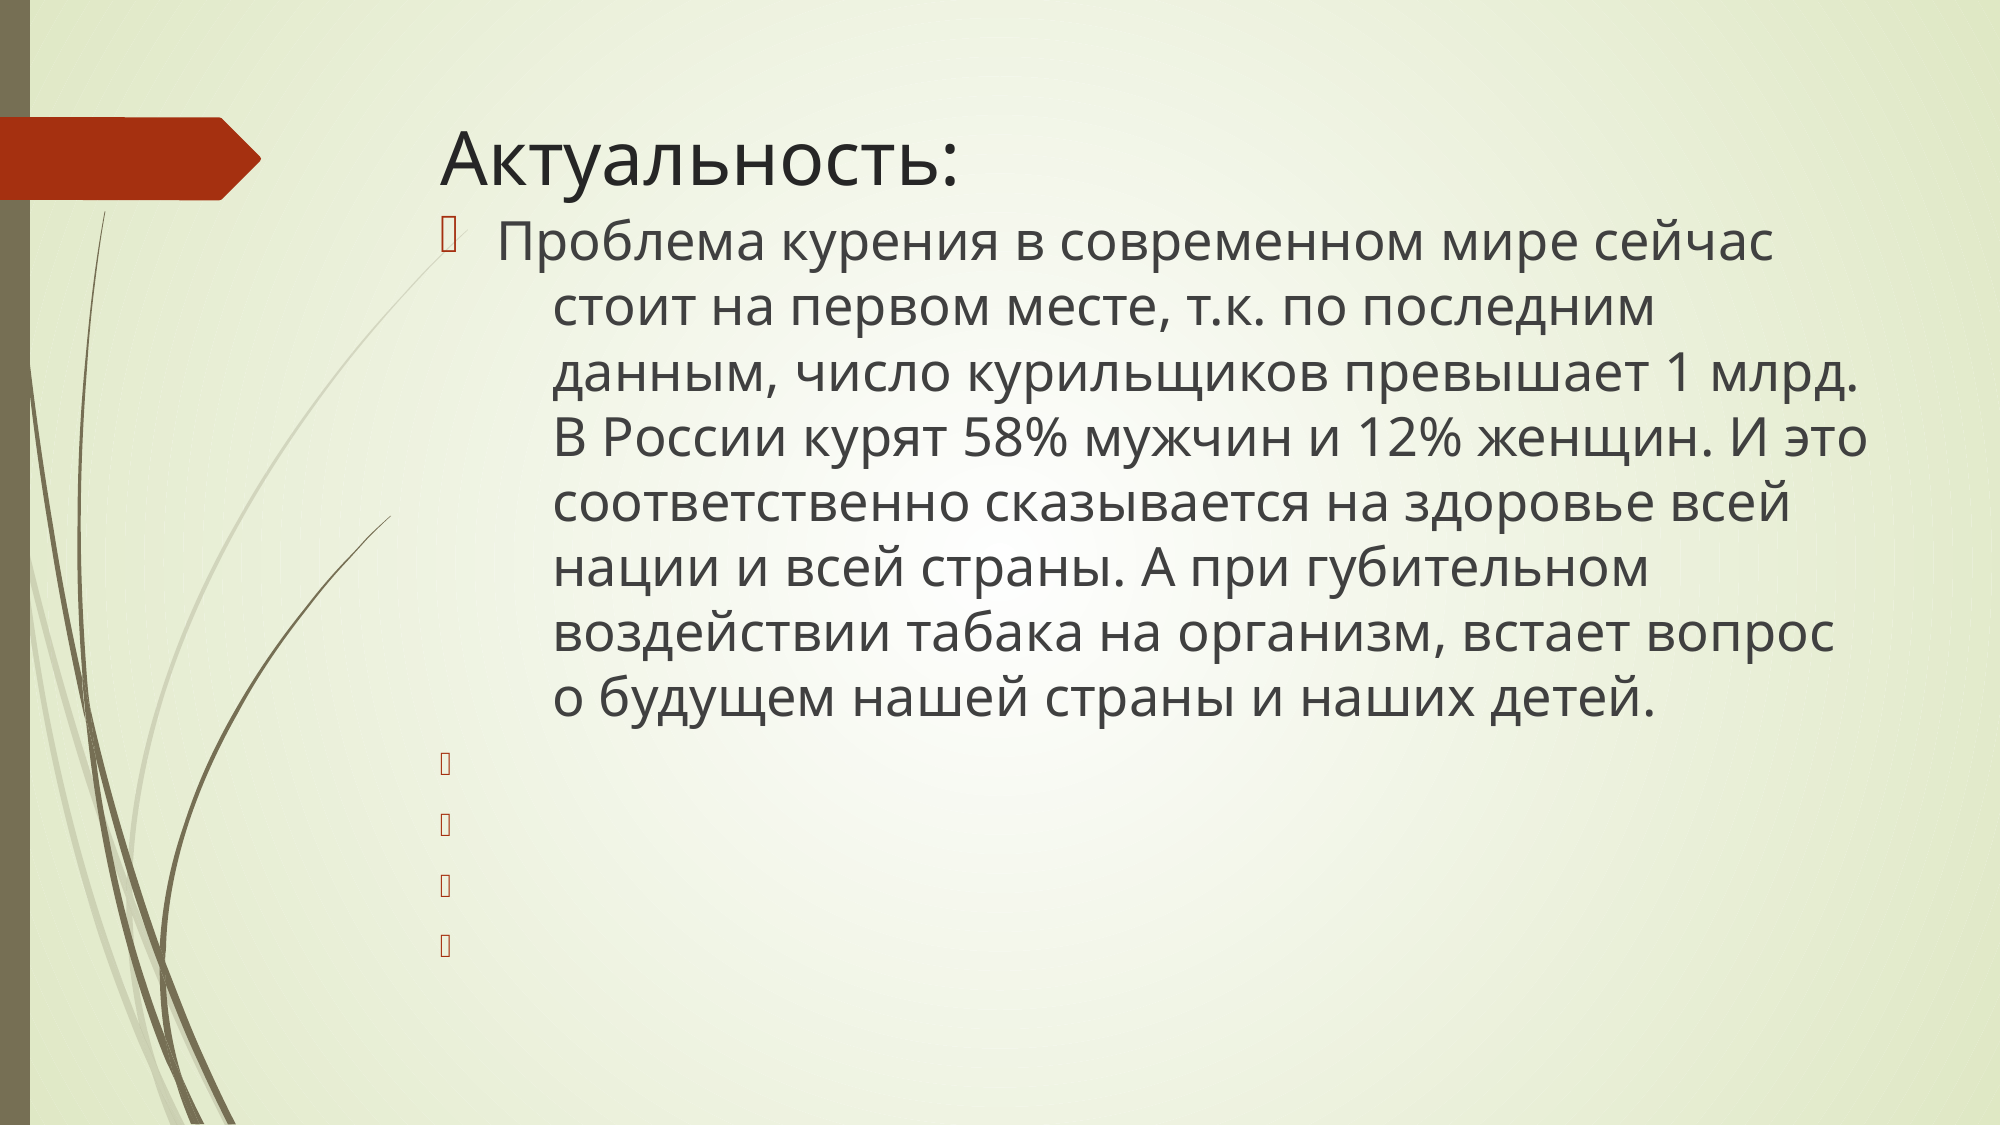

# Актуальность:
Проблема курения в современном мире сейчас стоит на первом месте, т.к. по последним данным, число курильщиков превышает 1 млрд. В России курят 58% мужчин и 12% женщин. И это соответственно сказывается на здоровье всей нации и всей страны. А при губительном воздействии табака на организм, встает вопрос о будущем нашей страны и наших детей.